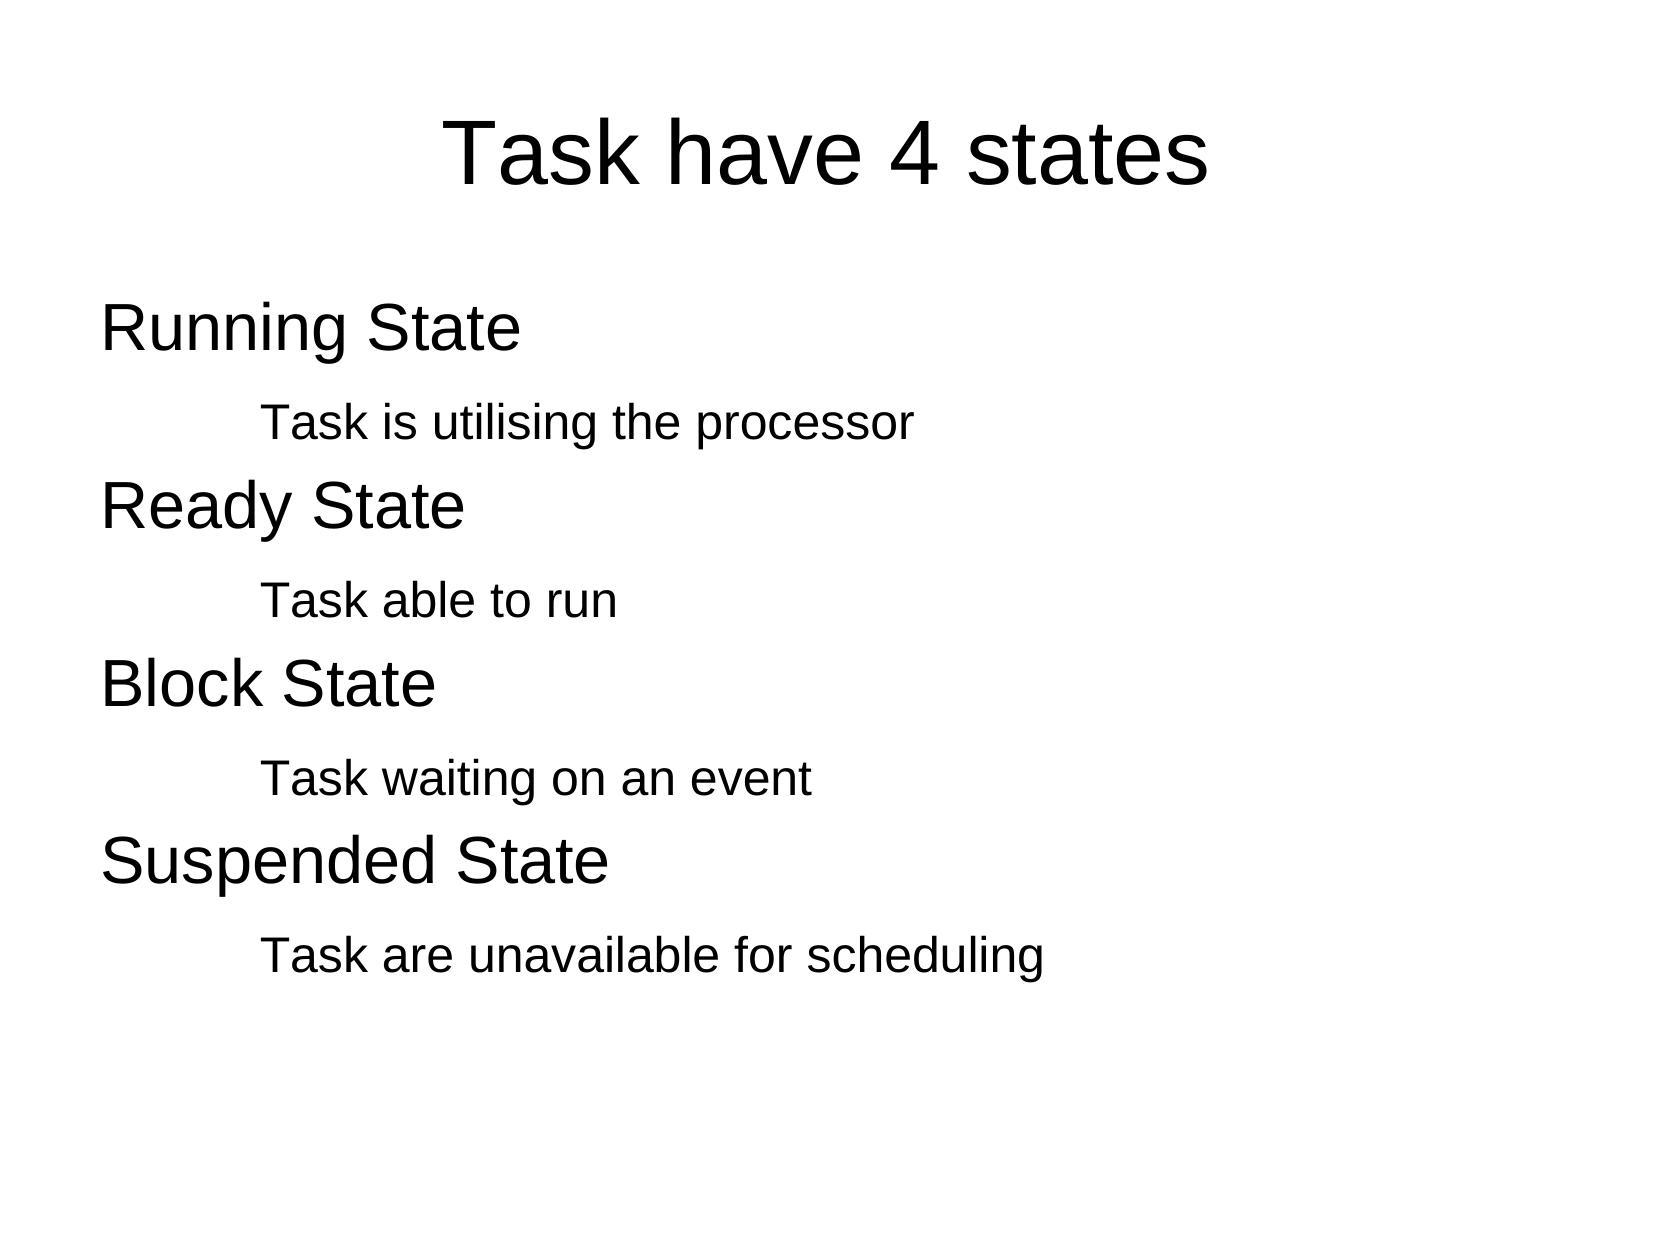

# Task have 4 states
Running State
Task is utilising the processor
Ready State
Task able to run
Block State
Task waiting on an event
Suspended State
Task are unavailable for scheduling